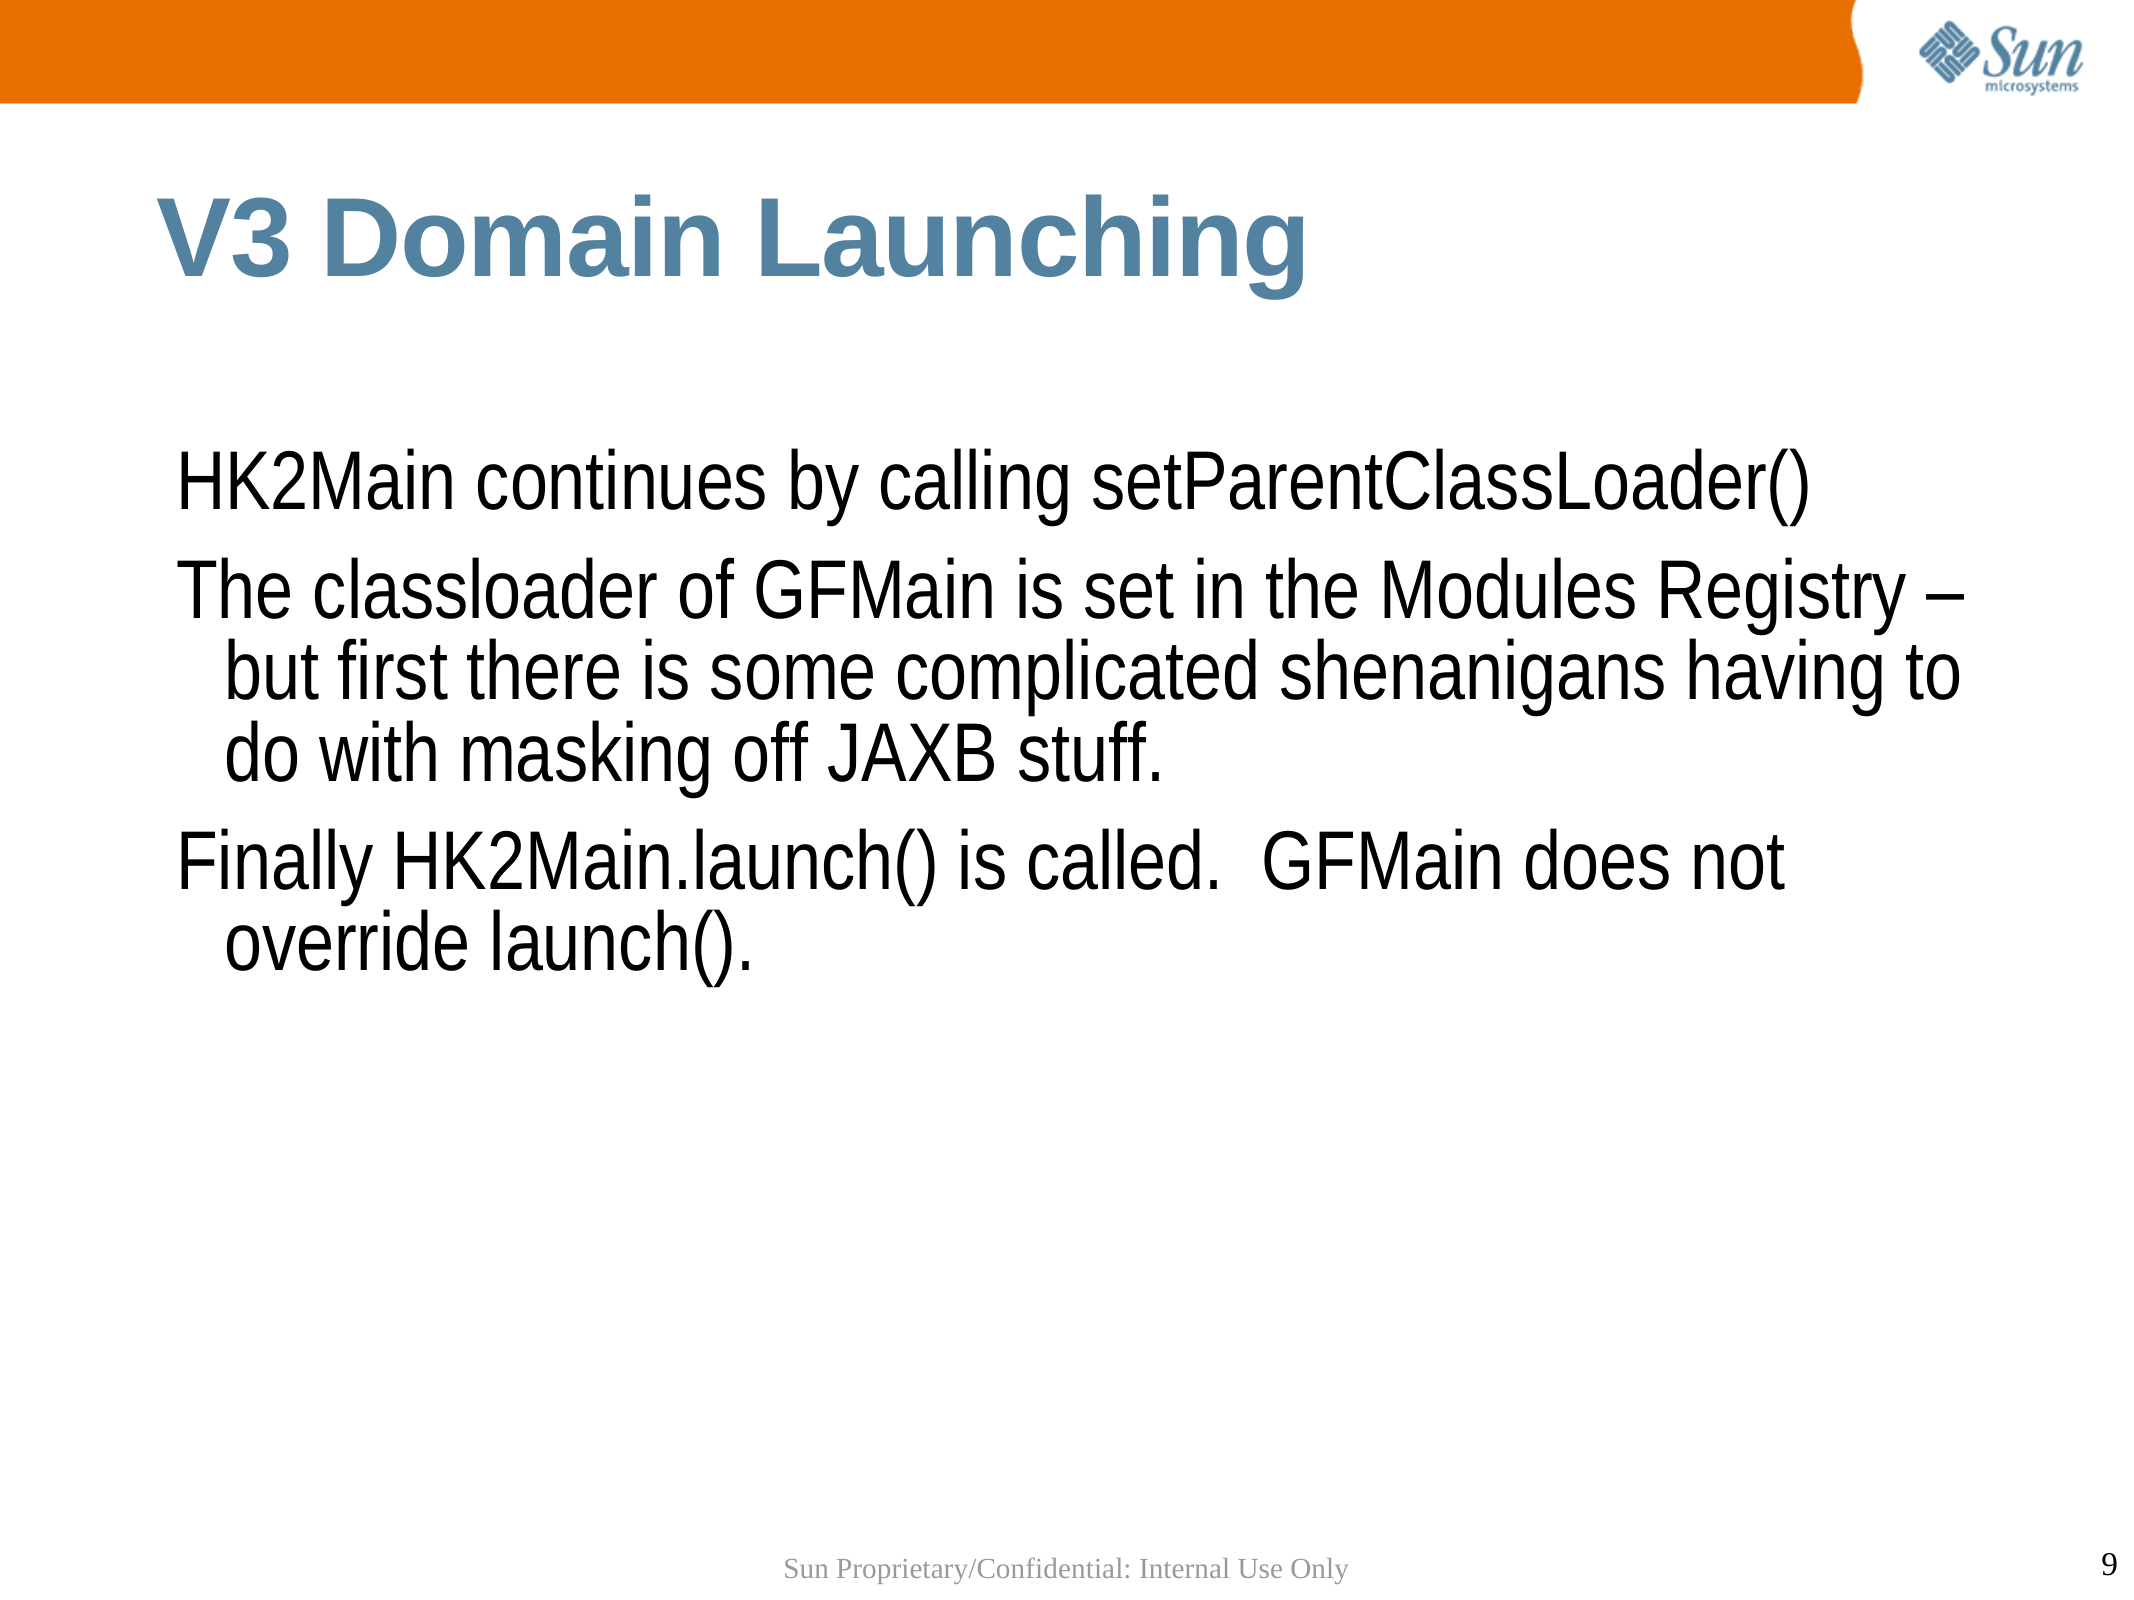

# V3 Domain Launching
HK2Main continues by calling setParentClassLoader()
The classloader of GFMain is set in the Modules Registry – but first there is some complicated shenanigans having to do with masking off JAXB stuff.
Finally HK2Main.launch() is called. GFMain does not override launch().